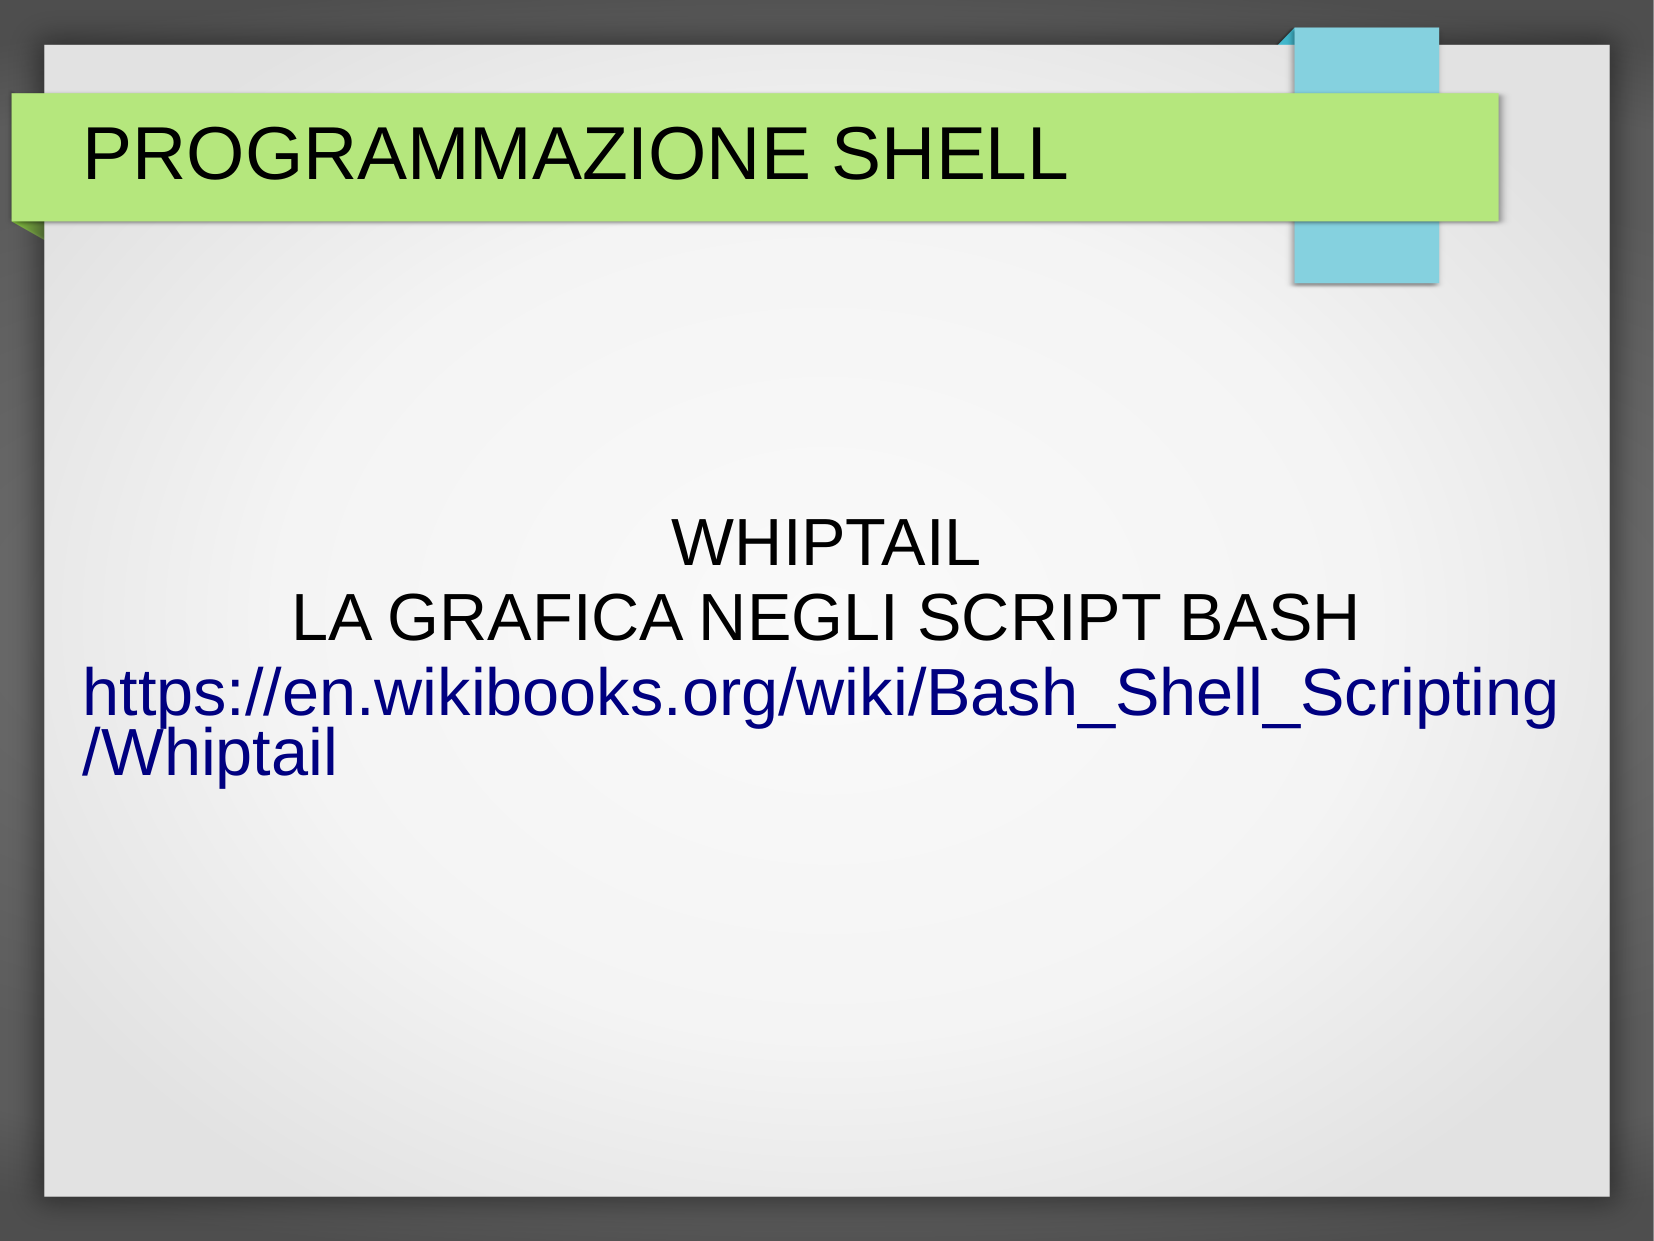

# PROGRAMMAZIONE SHELL
WHIPTAIL
LA GRAFICA NEGLI SCRIPT BASH
https://en.wikibooks.org/wiki/Bash_Shell_Scripting/Whiptail